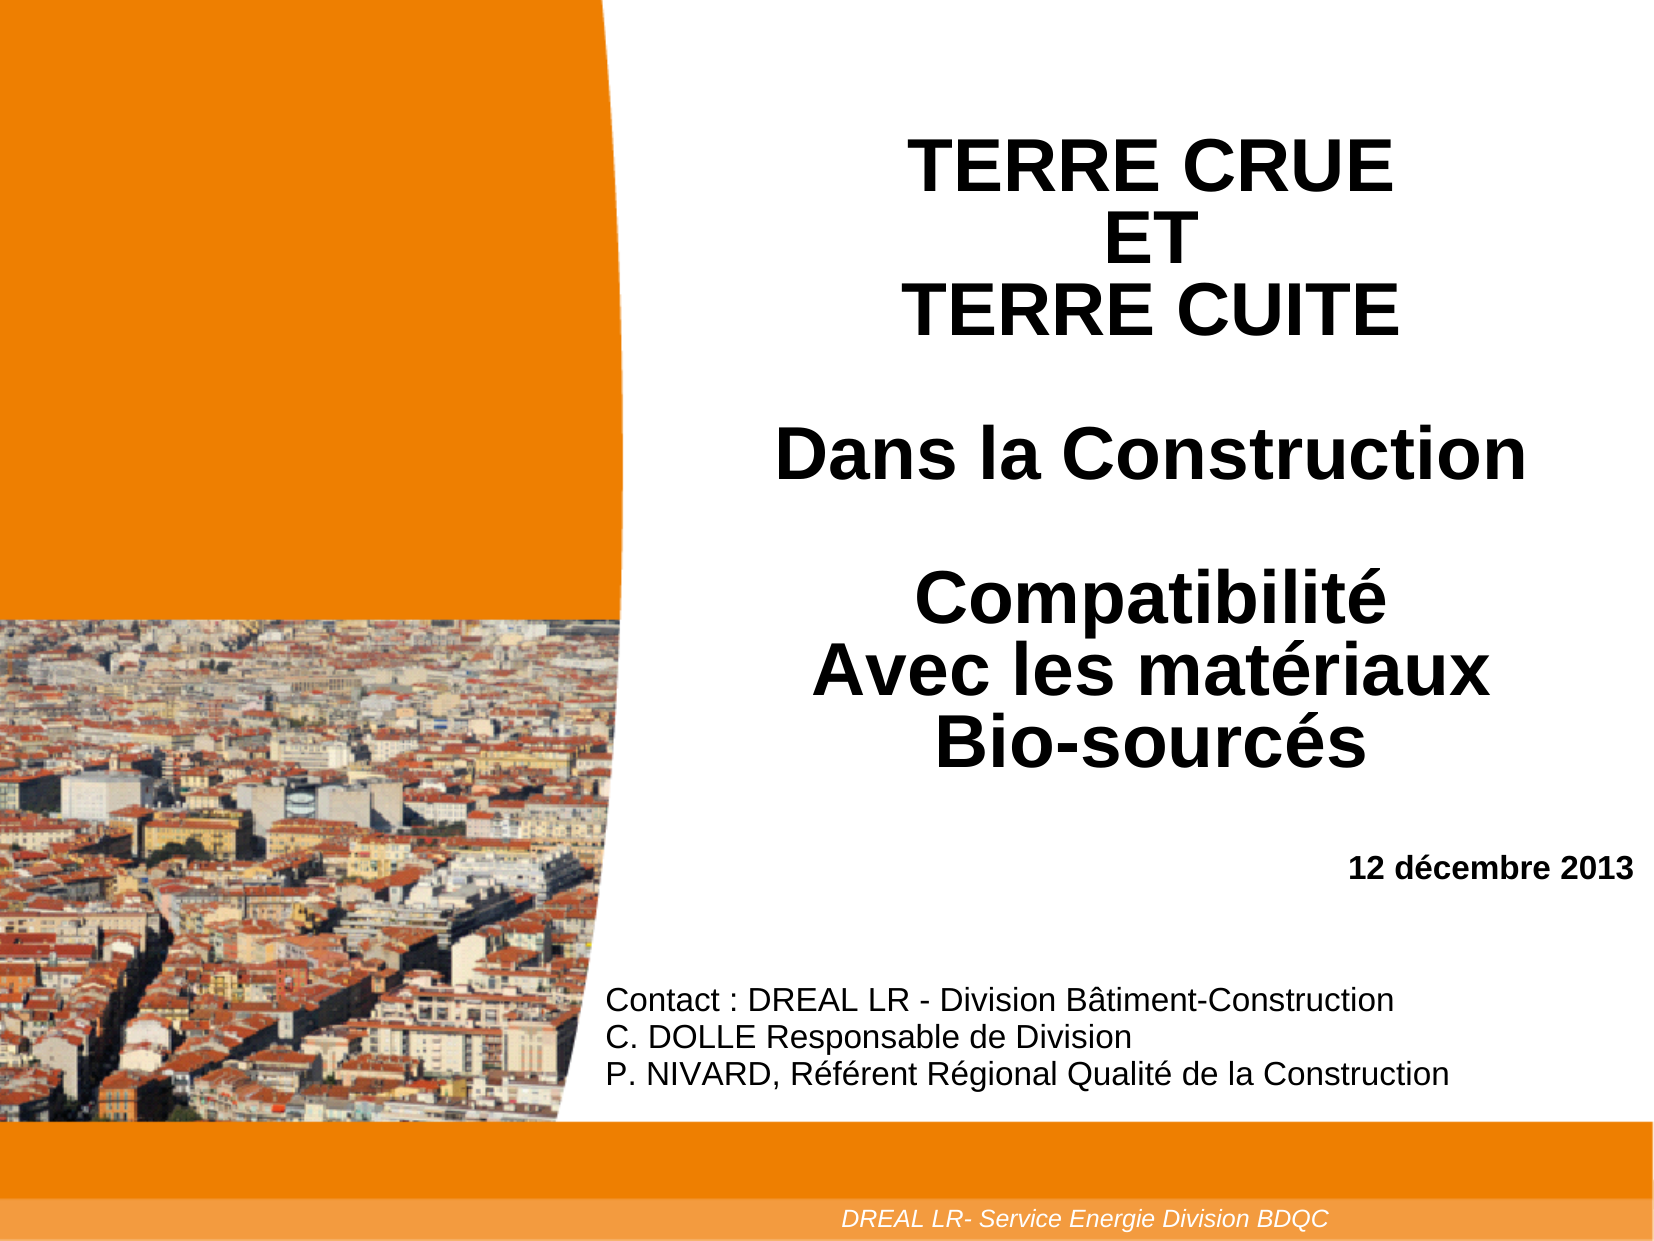

TERRE CRUE
ET
TERRE CUITE
Dans la Construction
Compatibilité
Avec les matériaux
Bio-sourcés
 12 décembre 2013
Contact : DREAL LR - Division Bâtiment-Construction
C. DOLLE Responsable de Division
P. NIVARD, Référent Régional Qualité de la Construction
DREAL LR- Service Energie Division BDQC